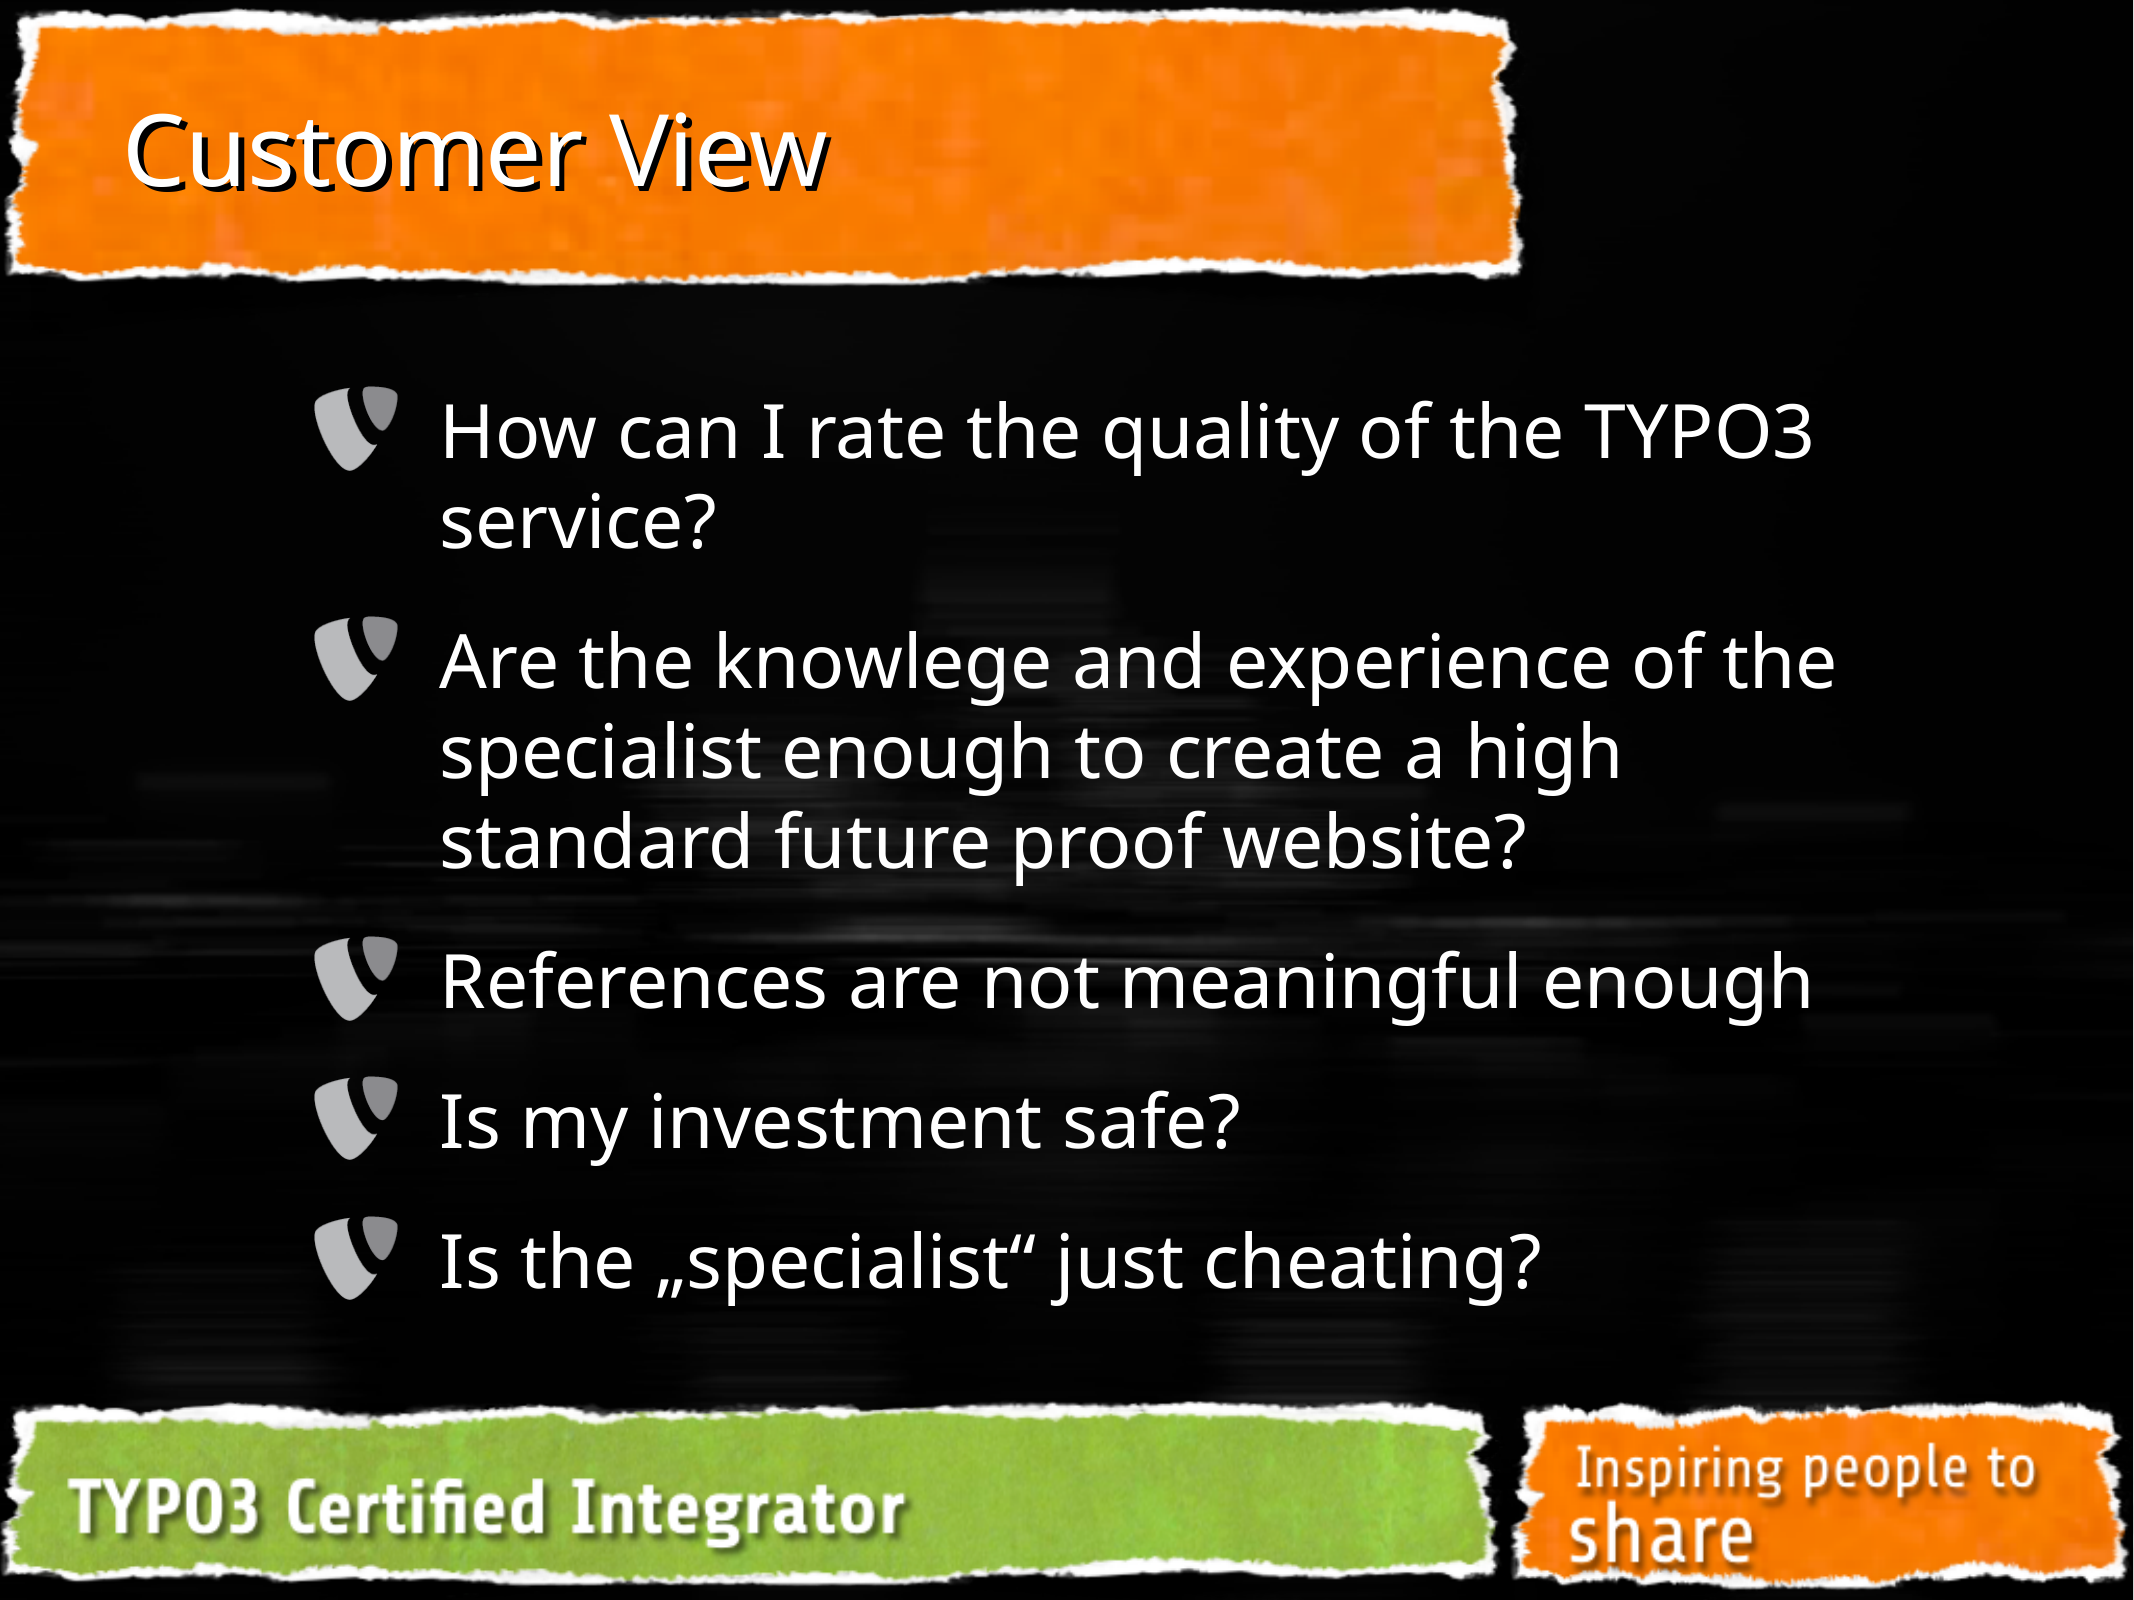

# Customer View
How can I rate the quality of the TYPO3 service?
Are the knowlege and experience of the specialist enough to create a high standard future proof website?
References are not meaningful enough
Is my investment safe?
Is the „specialist“ just cheating?